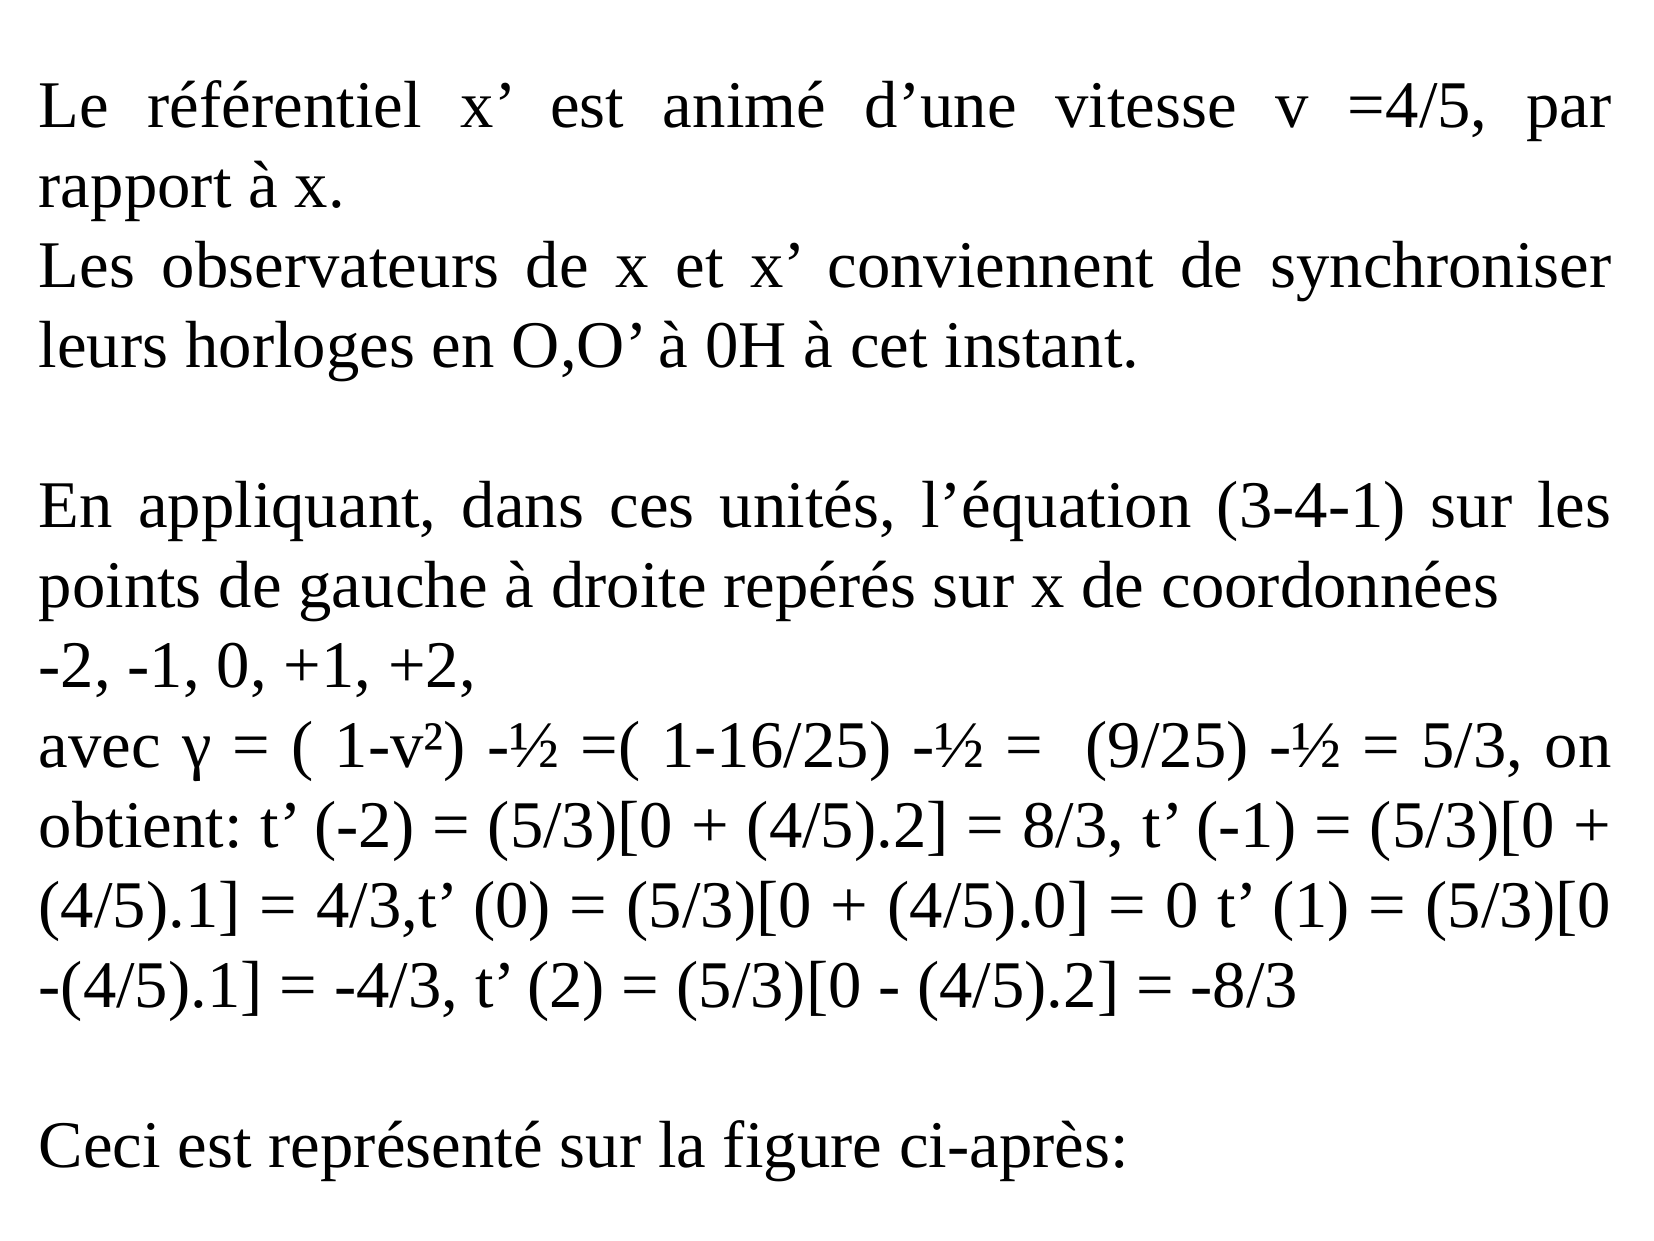

Le référentiel x’ est animé d’une vitesse v =4/5, par rapport à x.
Les observateurs de x et x’ conviennent de synchroniser leurs horloges en O,O’ à 0H à cet instant.
En appliquant, dans ces unités, l’équation (3-4-1) sur les points de gauche à droite repérés sur x de coordonnées
-2, -1, 0, +1, +2,
avec γ = ( 1-v²) -½ =( 1-16/25) -½ = (9/25) -½ = 5/3, on obtient: t’ (-2) = (5/3)[0 + (4/5).2] = 8/3, t’ (-1) = (5/3)[0 + (4/5).1] = 4/3,t’ (0) = (5/3)[0 + (4/5).0] = 0 t’ (1) = (5/3)[0 -(4/5).1] = -4/3, t’ (2) = (5/3)[0 - (4/5).2] = -8/3
Ceci est représenté sur la figure ci-après: